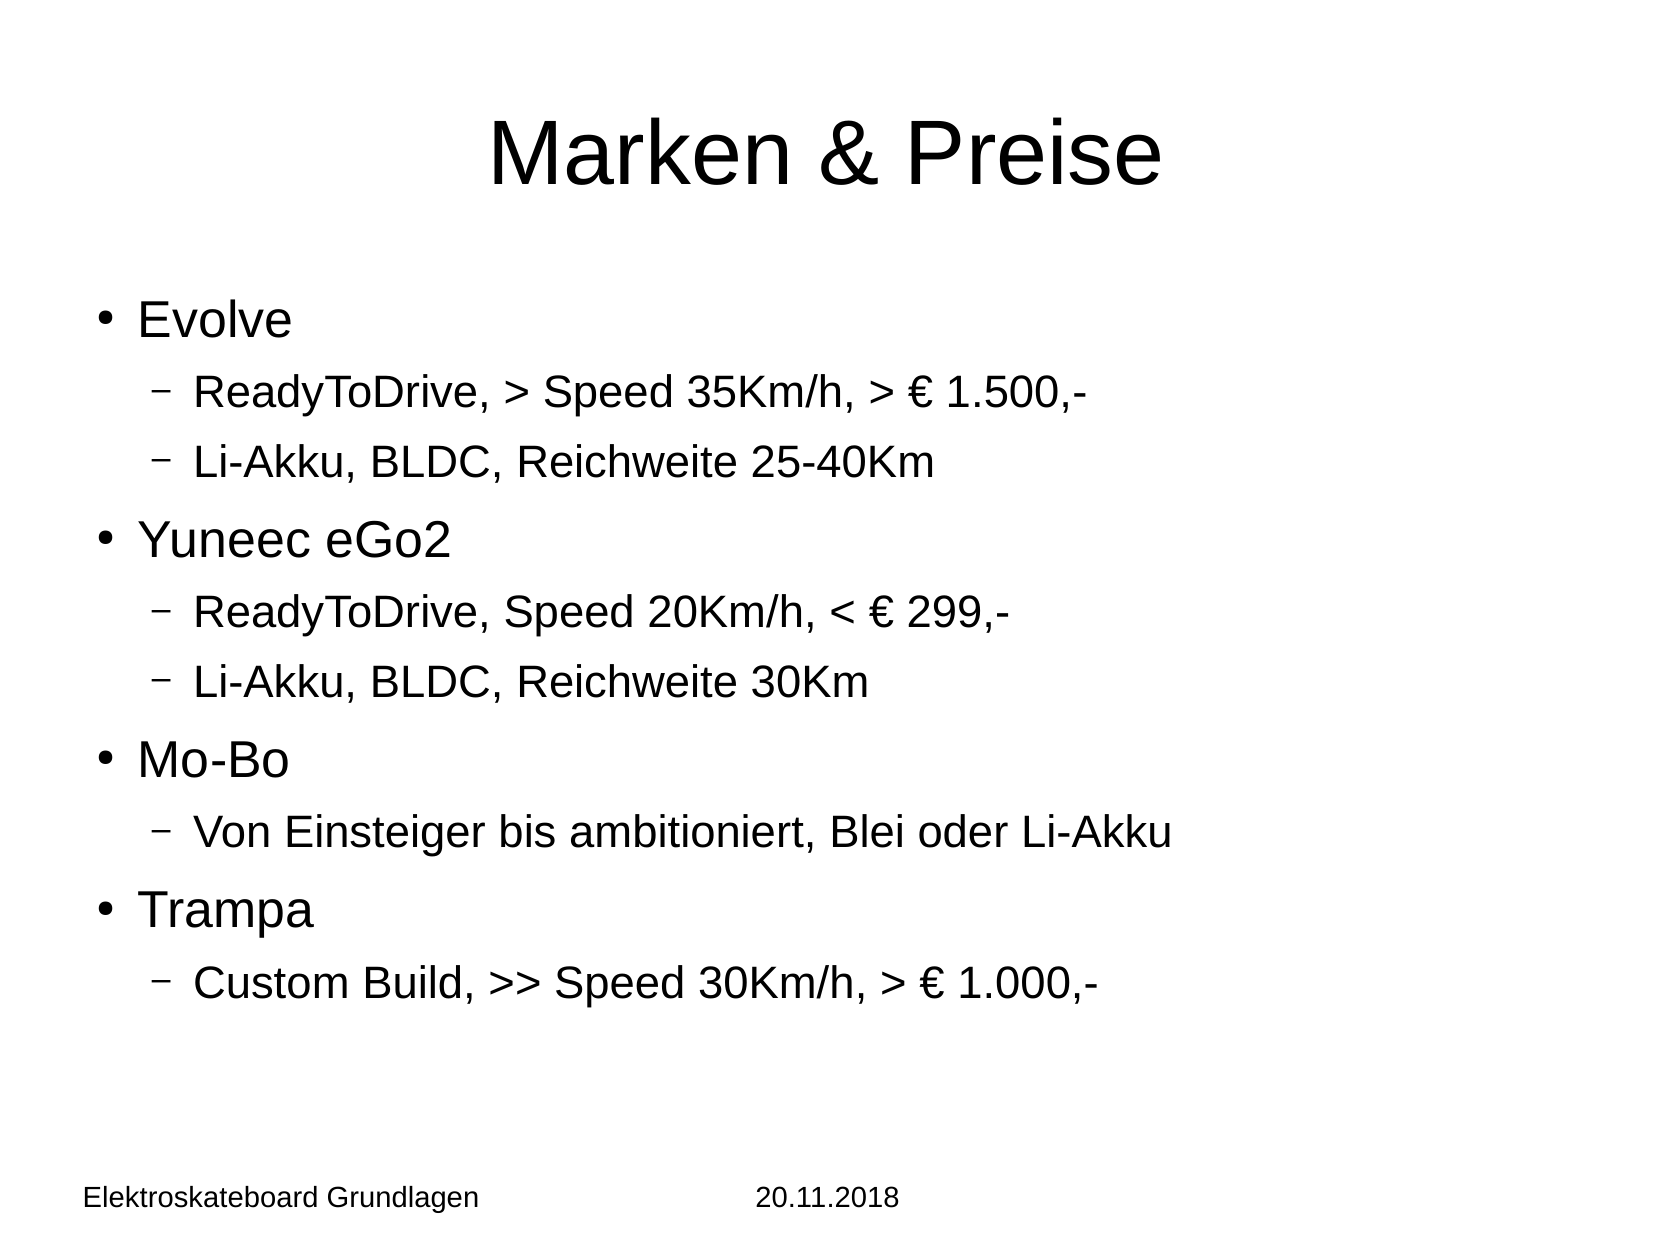

# Marken & Preise
Evolve
ReadyToDrive, > Speed 35Km/h, > € 1.500,-
Li-Akku, BLDC, Reichweite 25-40Km
Yuneec eGo2
ReadyToDrive, Speed 20Km/h, < € 299,-
Li-Akku, BLDC, Reichweite 30Km
Mo-Bo
Von Einsteiger bis ambitioniert, Blei oder Li-Akku
Trampa
Custom Build, >> Speed 30Km/h, > € 1.000,-